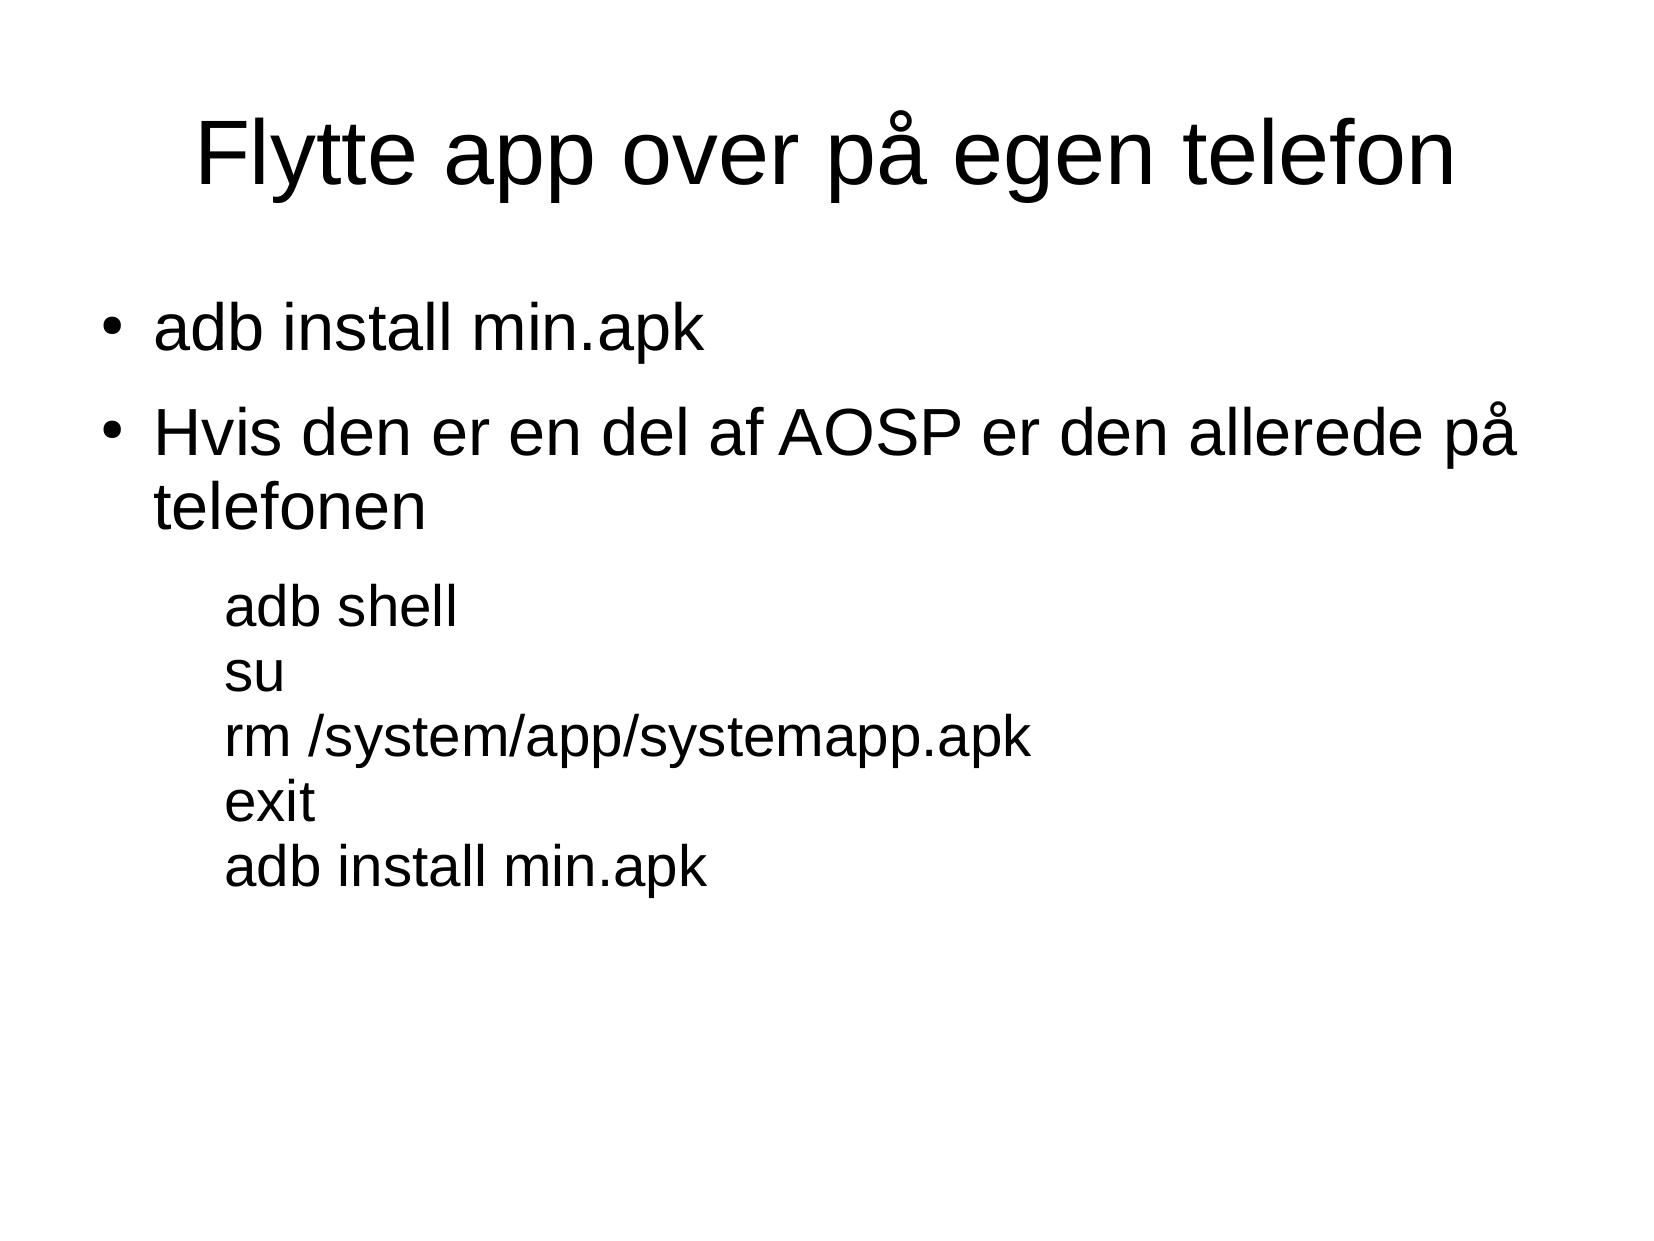

# Flytte app over på egen telefon
adb install min.apk
Hvis den er en del af AOSP er den allerede på telefonen
adb shell
su
rm /system/app/systemapp.apk
exit
adb install min.apk